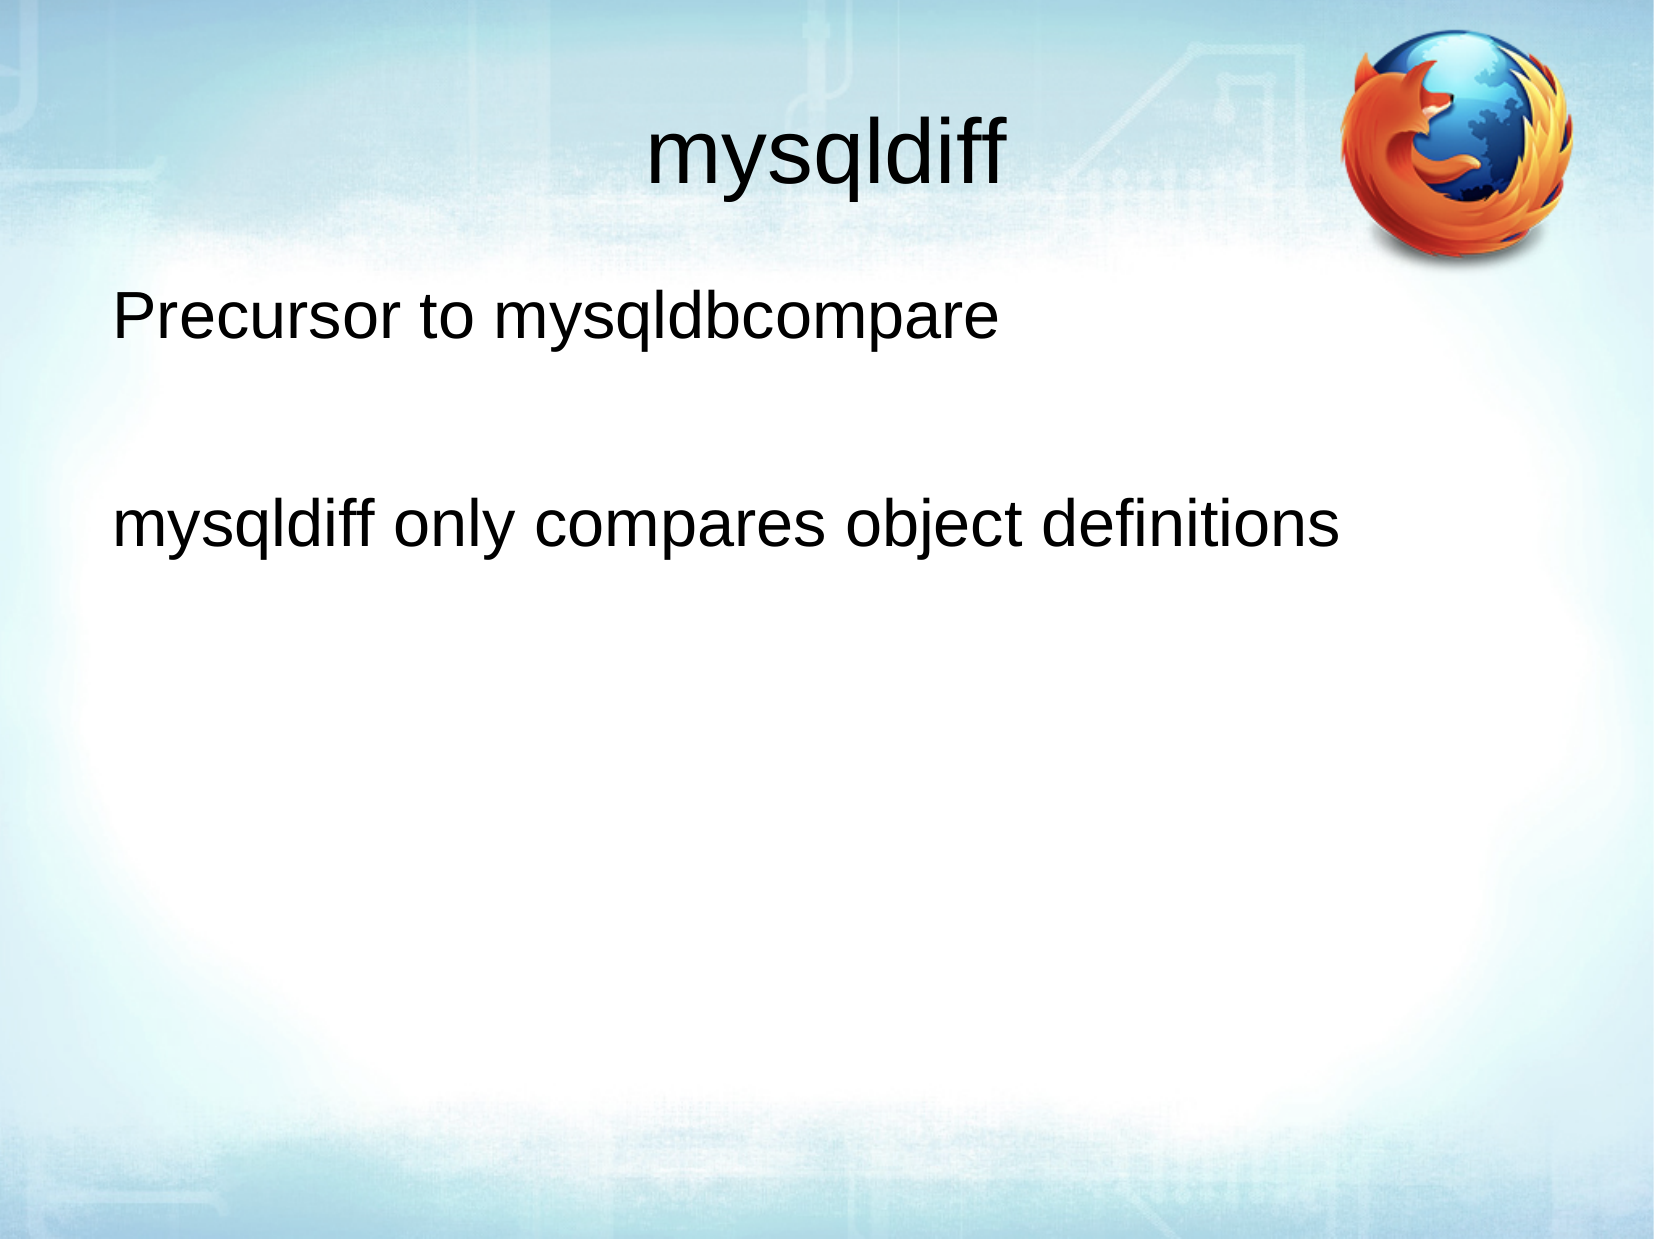

# mysqldiff
Precursor to mysqldbcompare
mysqldiff only compares object definitions